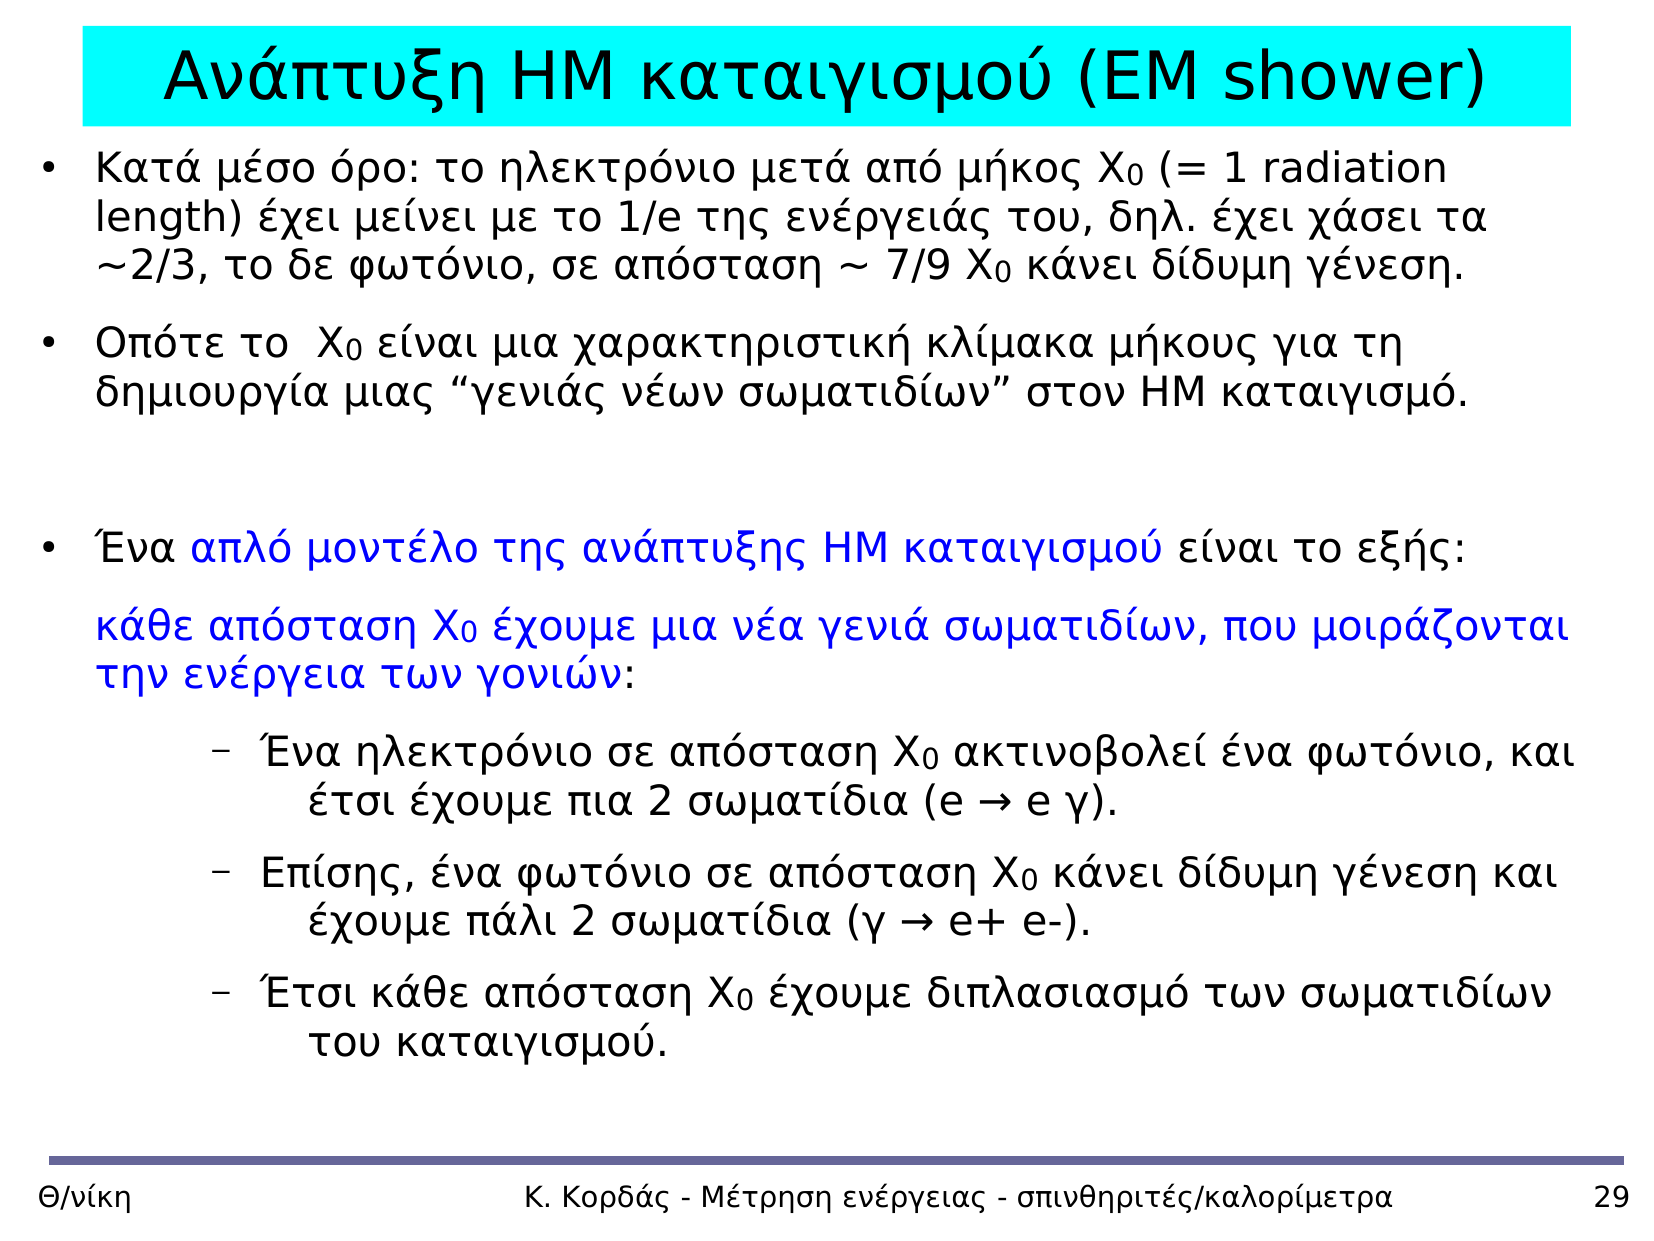

# Ανάπτυξη HM καταιγισμού (ΕΜ shower)
Κατά μέσο όρο: το ηλεκτρόνιο μετά από μήκος Χ0 (= 1 radiation length) έχει μείνει με το 1/e της ενέργειάς του, δηλ. έχει χάσει τα ~2/3, το δε φωτόνιο, σε απόσταση ~ 7/9 X0 κάνει δίδυμη γένεση.
Οπότε το Χ0 είναι μια χαρακτηριστική κλίμακα μήκους για τη δημιουργία μιας “γενιάς νέων σωματιδίων” στον ΗΜ καταιγισμό.
Ένα απλό μοντέλο της ανάπτυξης ΗΜ καταιγισμού είναι το εξής:
κάθε απόσταση Χ0 έχουμε μια νέα γενιά σωματιδίων, που μοιράζονται την ενέργεια των γονιών:
Ένα ηλεκτρόνιο σε απόσταση Χ0 ακτινοβολεί ένα φωτόνιο, και έτσι έχουμε πια 2 σωματίδια (e → e γ).
Επίσης, ένα φωτόνιο σε απόσταση Χ0 κάνει δίδυμη γένεση και έχουμε πάλι 2 σωματίδια (γ → e+ e-).
Έτσι κάθε απόσταση Χ0 έχουμε διπλασιασμό των σωματιδίων του καταιγισμού.
Θ/νίκη
Κ. Κορδάς - Μέτρηση ενέργειας - σπινθηριτές/καλορίμετρα
29